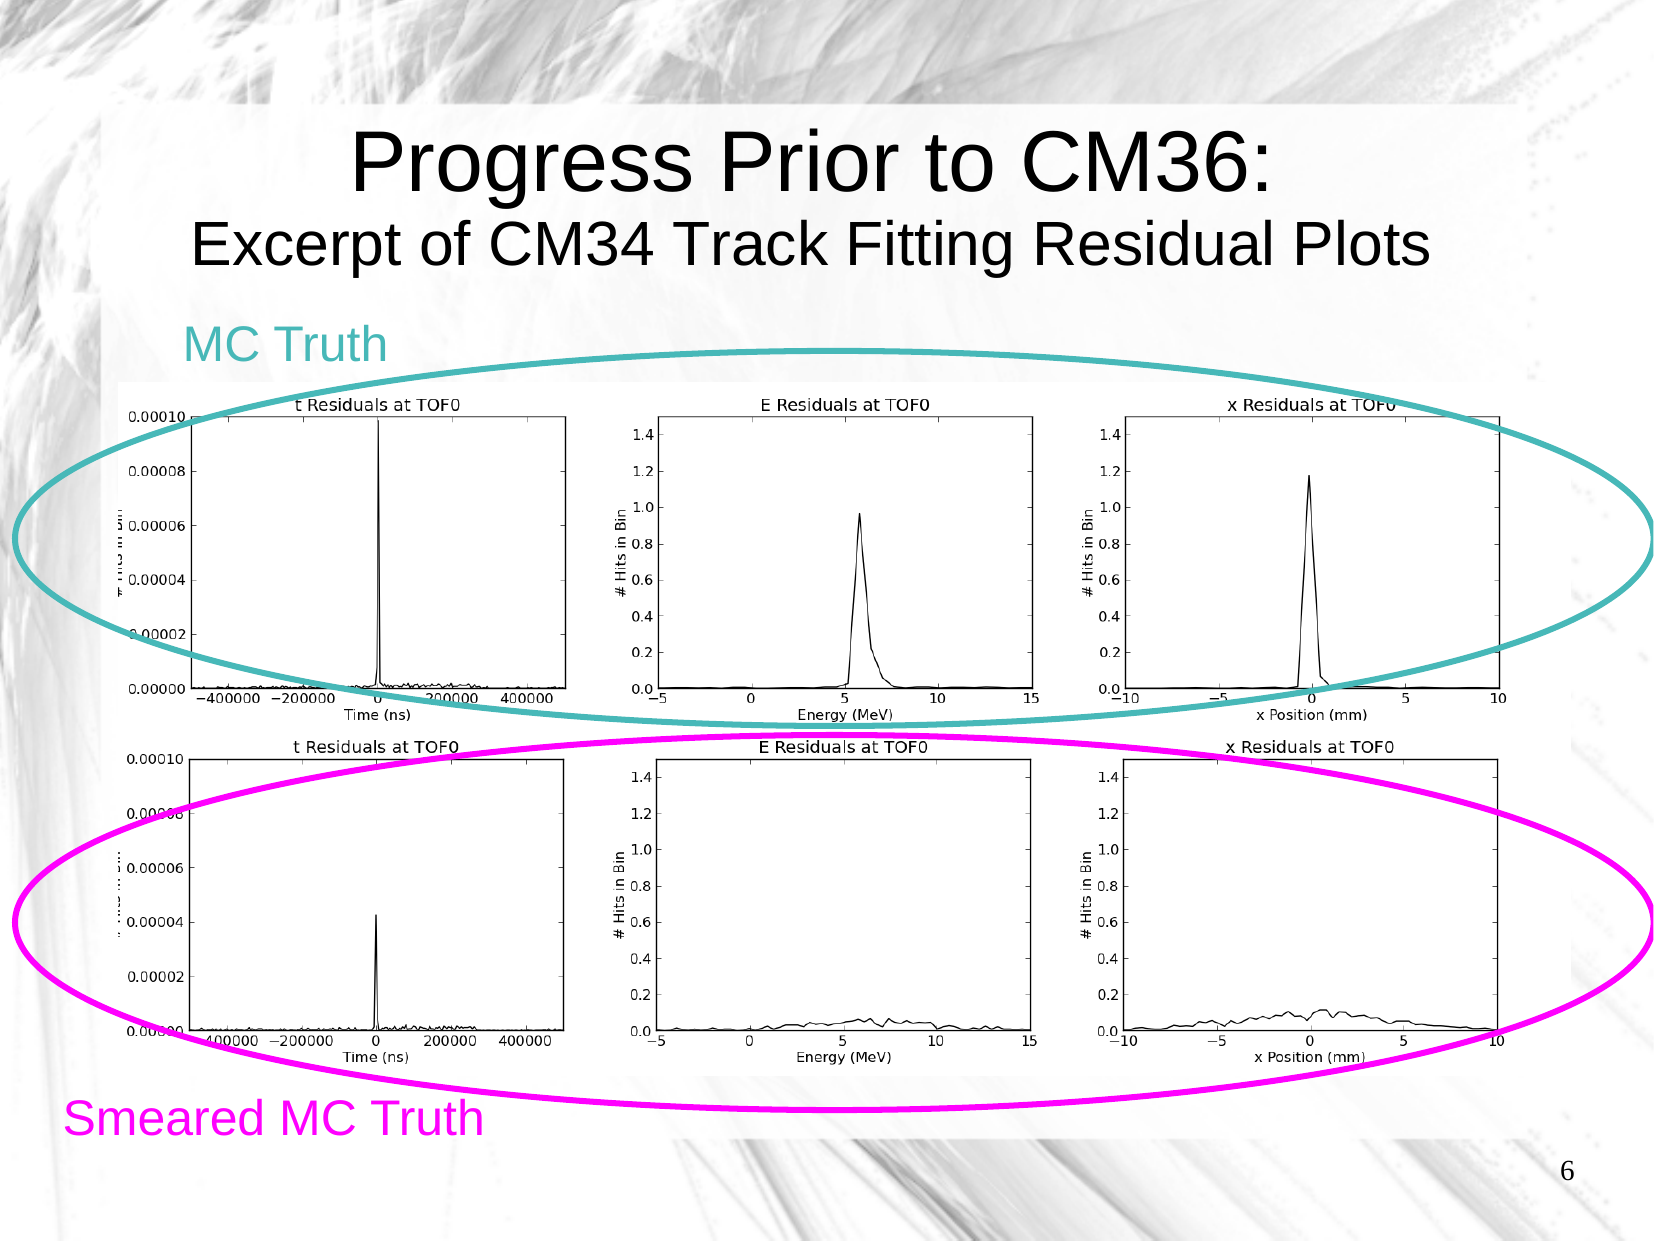

# Progress Prior to CM36: Excerpt of CM34 Track Fitting Residual Plots
MC Truth
Smeared MC Truth
6